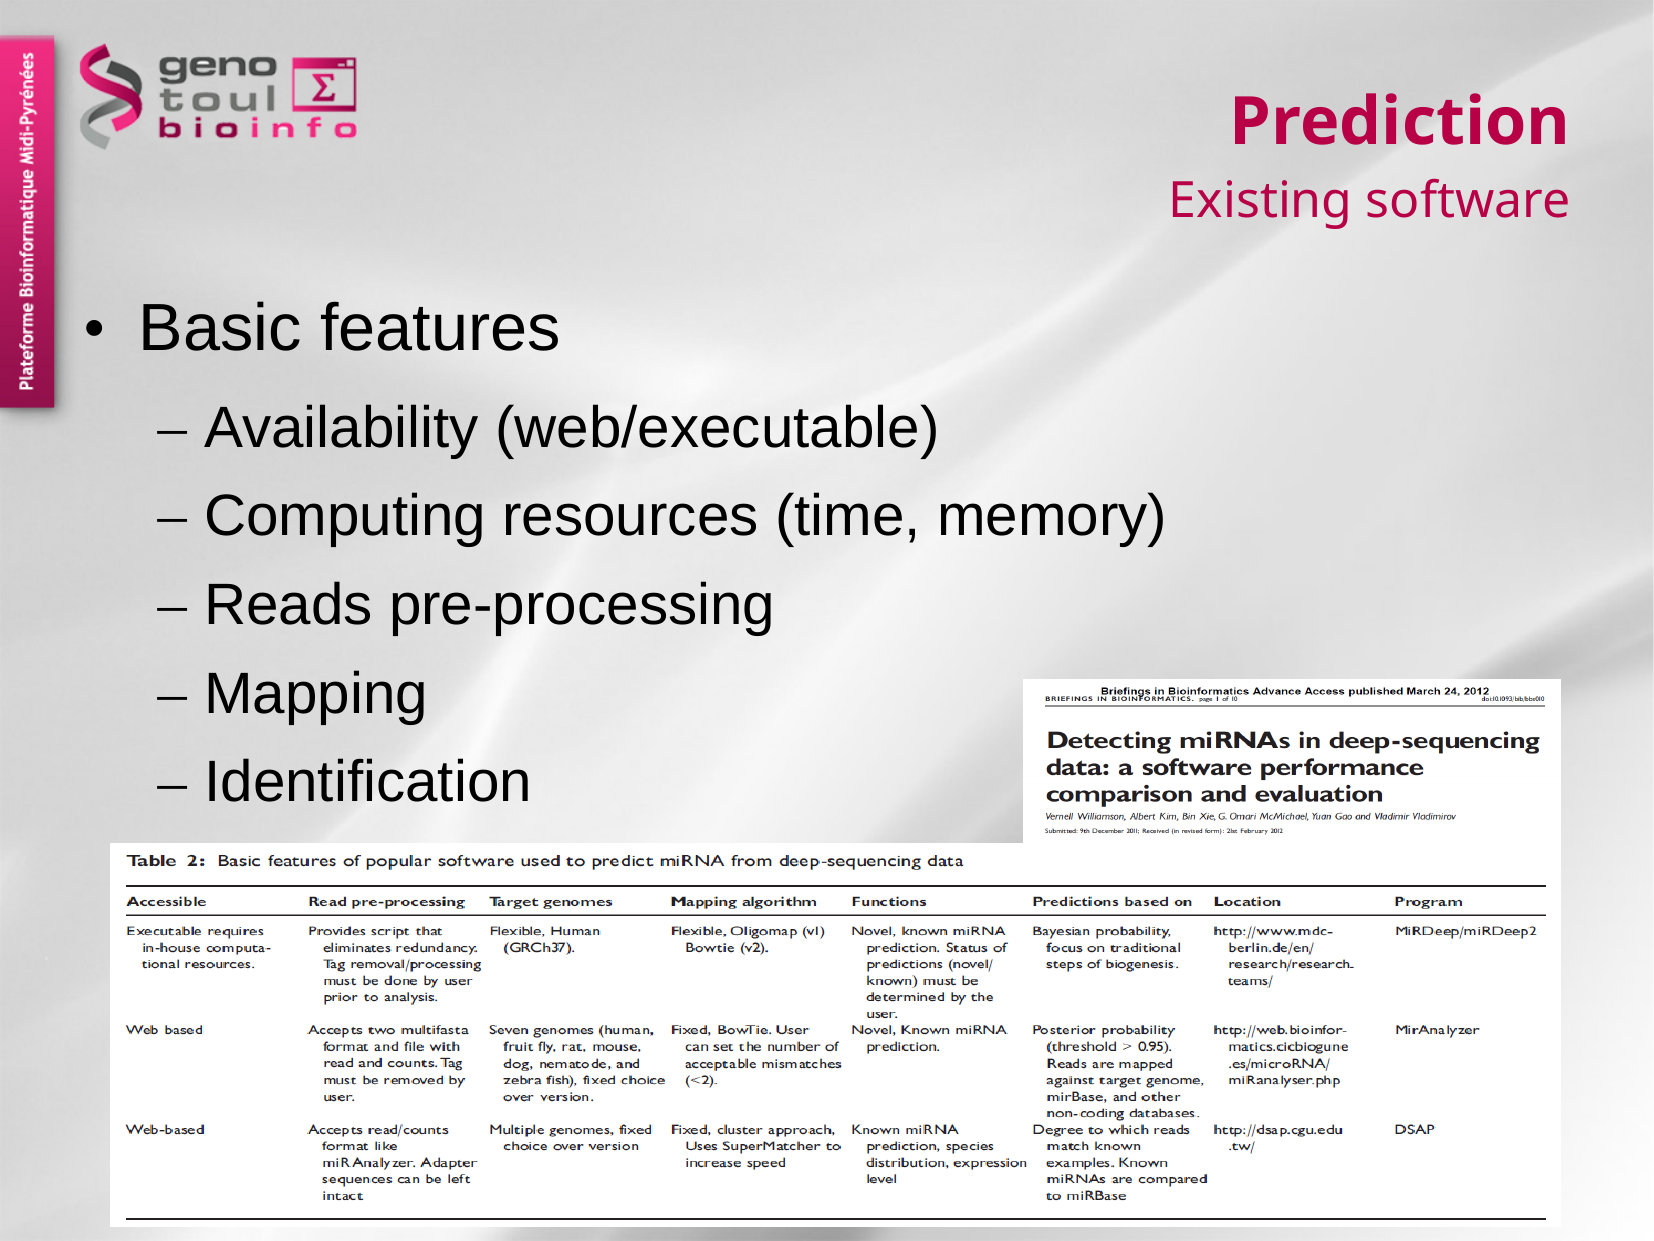

# Prediction Existing software
Basic features
Availability (web/executable)
Computing resources (time, memory)
Reads pre-processing
Mapping
Identification